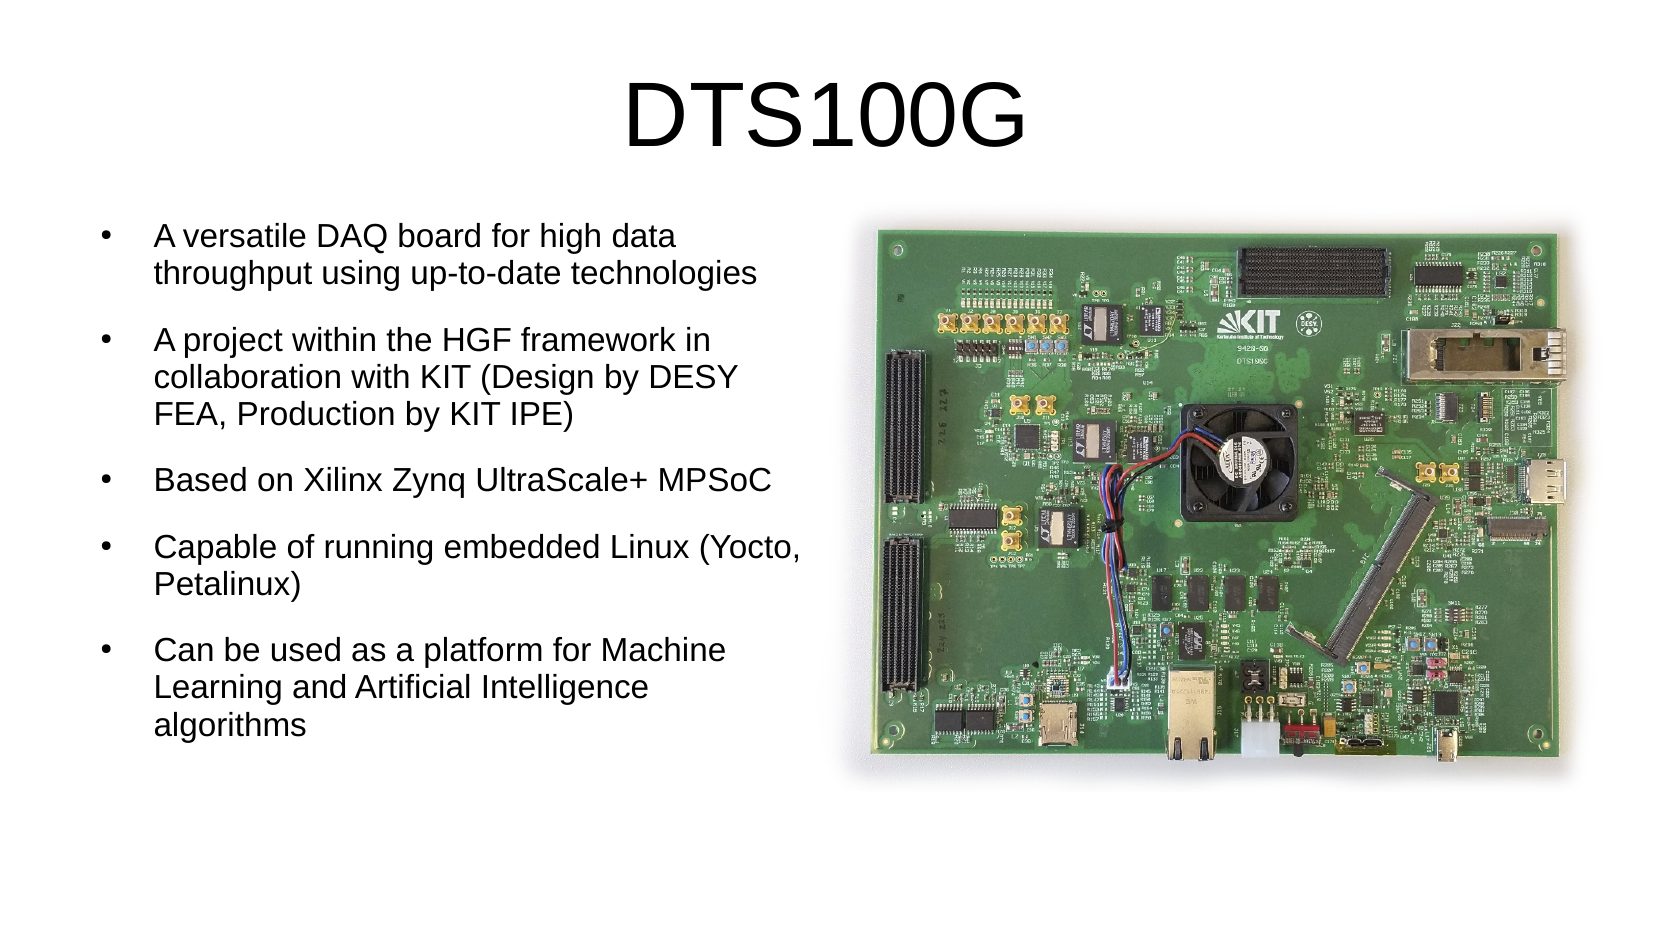

# DTS100G
A versatile DAQ board for high data throughput using up-to-date technologies
A project within the HGF framework in collaboration with KIT (Design by DESY FEA, Production by KIT IPE)
Based on Xilinx Zynq UltraScale+ MPSoC
Capable of running embedded Linux (Yocto, Petalinux)
Can be used as a platform for Machine Learning and Artificial Intelligence algorithms